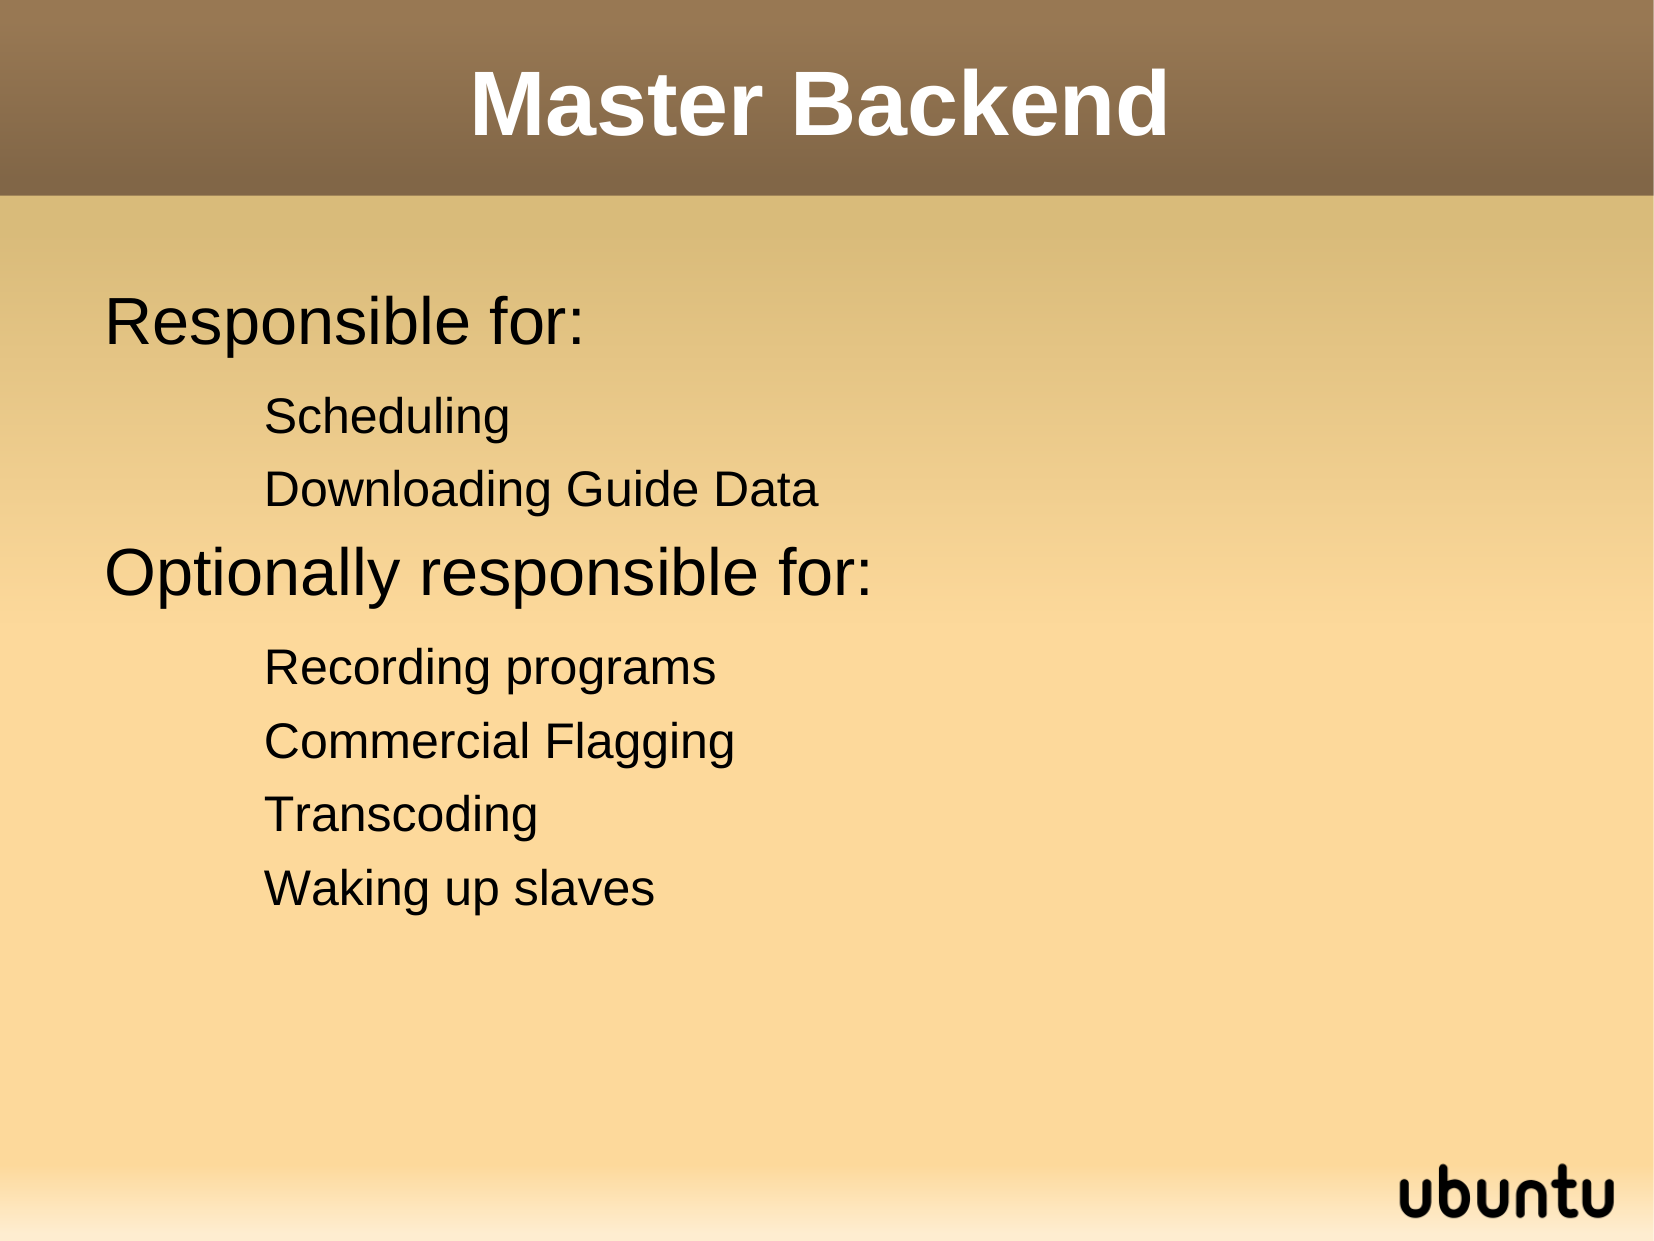

# Master Backend
Responsible for:
Scheduling
Downloading Guide Data
Optionally responsible for:
Recording programs
Commercial Flagging
Transcoding
Waking up slaves